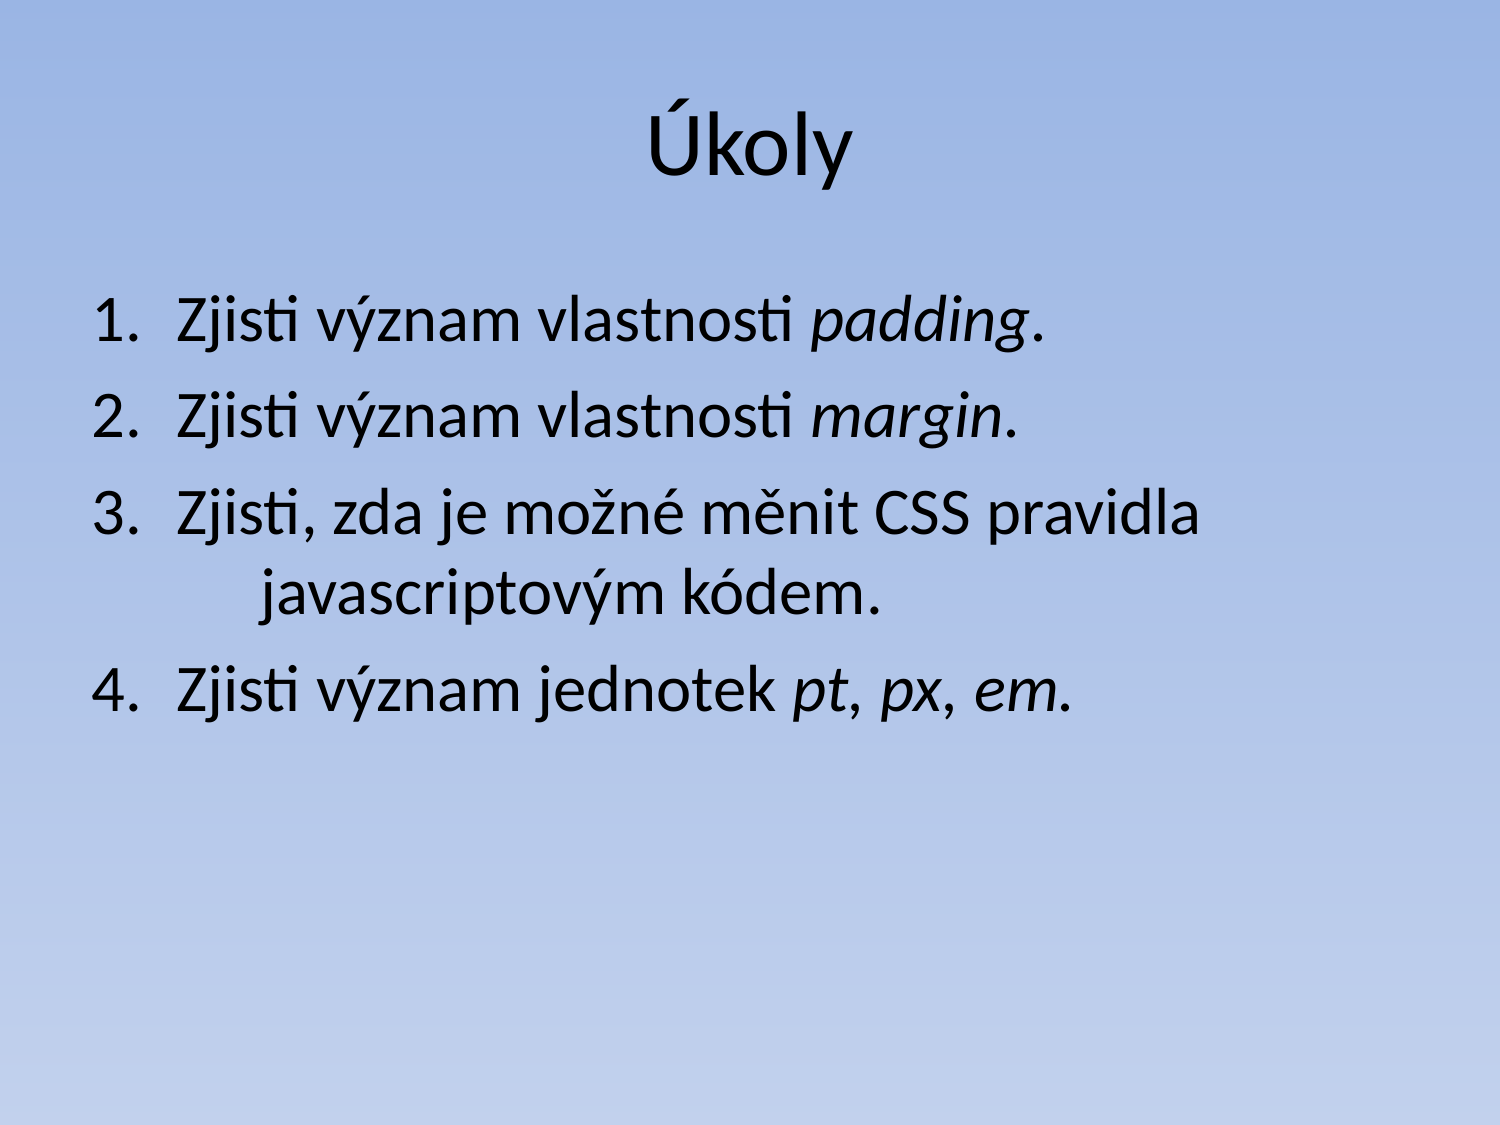

# Úkoly
Zjisti význam vlastnosti padding.
Zjisti význam vlastnosti margin.
Zjisti, zda je možné měnit CSS pravidla javascriptovým kódem.
Zjisti význam jednotek pt, px, em.